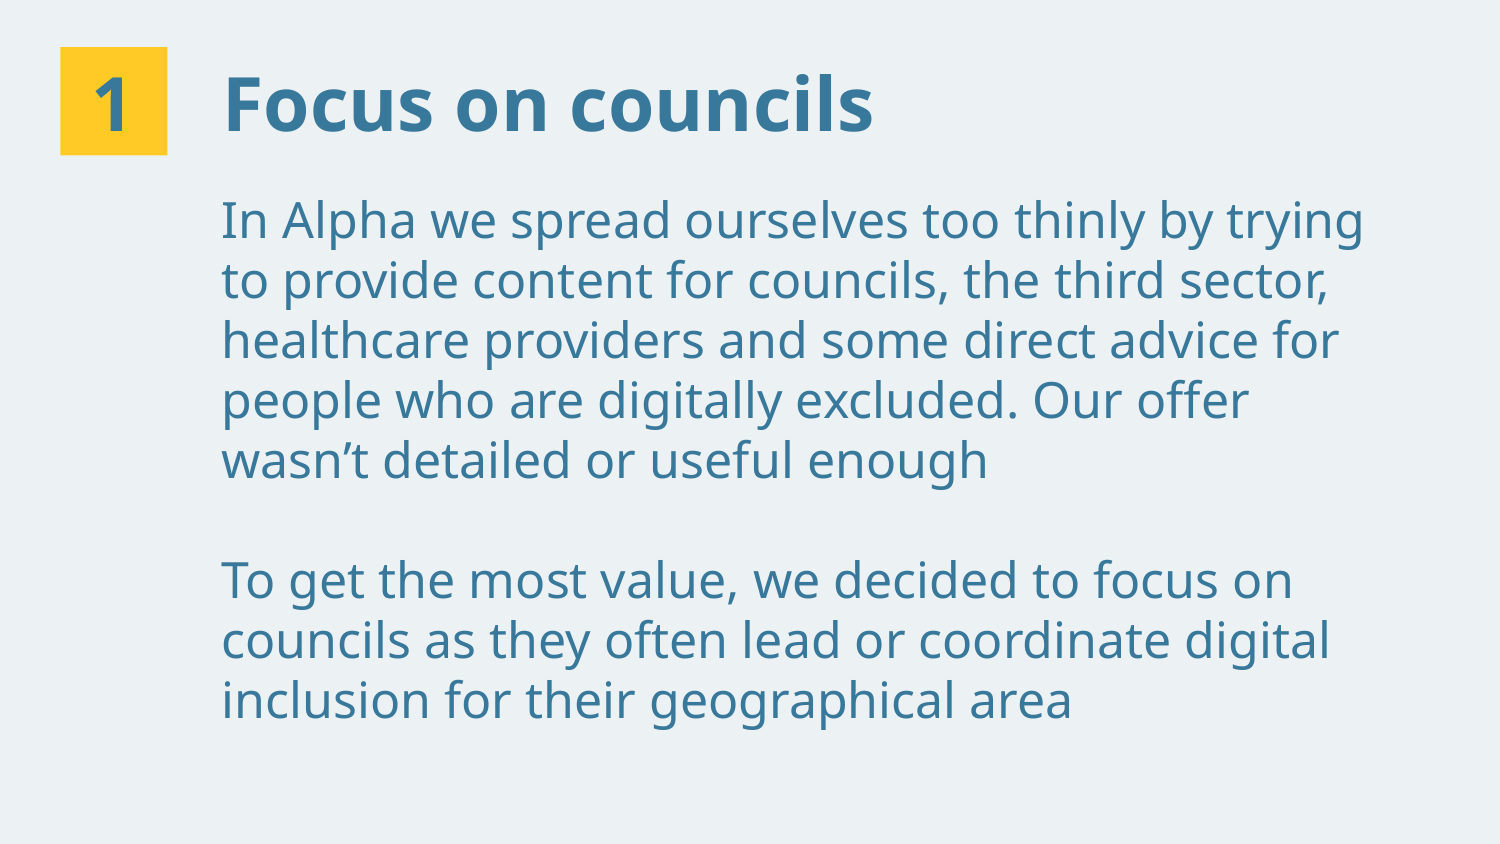

1
# Focus on councils
In Alpha we spread ourselves too thinly by trying to provide content for councils, the third sector, healthcare providers and some direct advice for people who are digitally excluded. Our offer wasn’t detailed or useful enough
To get the most value, we decided to focus on councils as they often lead or coordinate digital inclusion for their geographical area